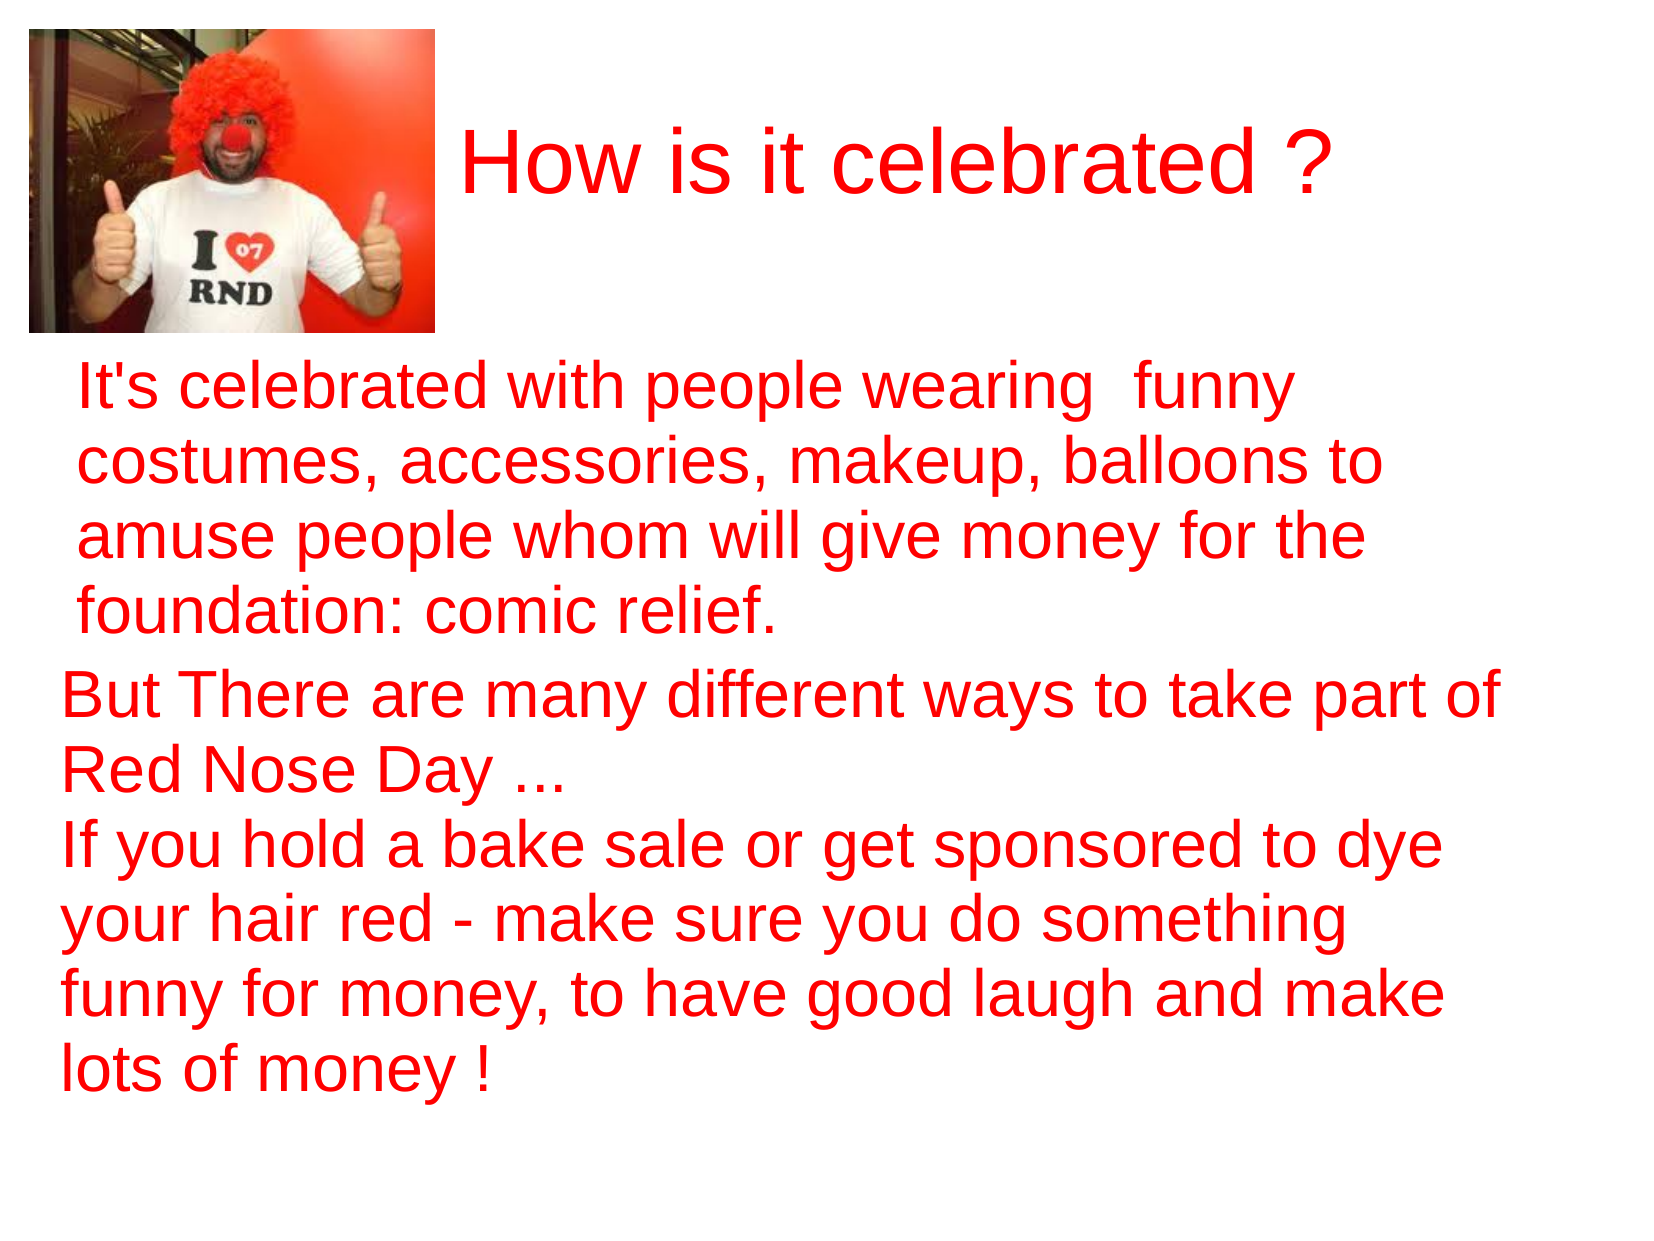

# How is it celebrated ?
It's celebrated with people wearing funny costumes, accessories, makeup, balloons to amuse people whom will give money for the foundation: comic relief.
But There are many different ways to take part of Red Nose Day ...
If you hold a bake sale or get sponsored to dye your hair red - make sure you do something funny for money, to have good laugh and make lots of money !